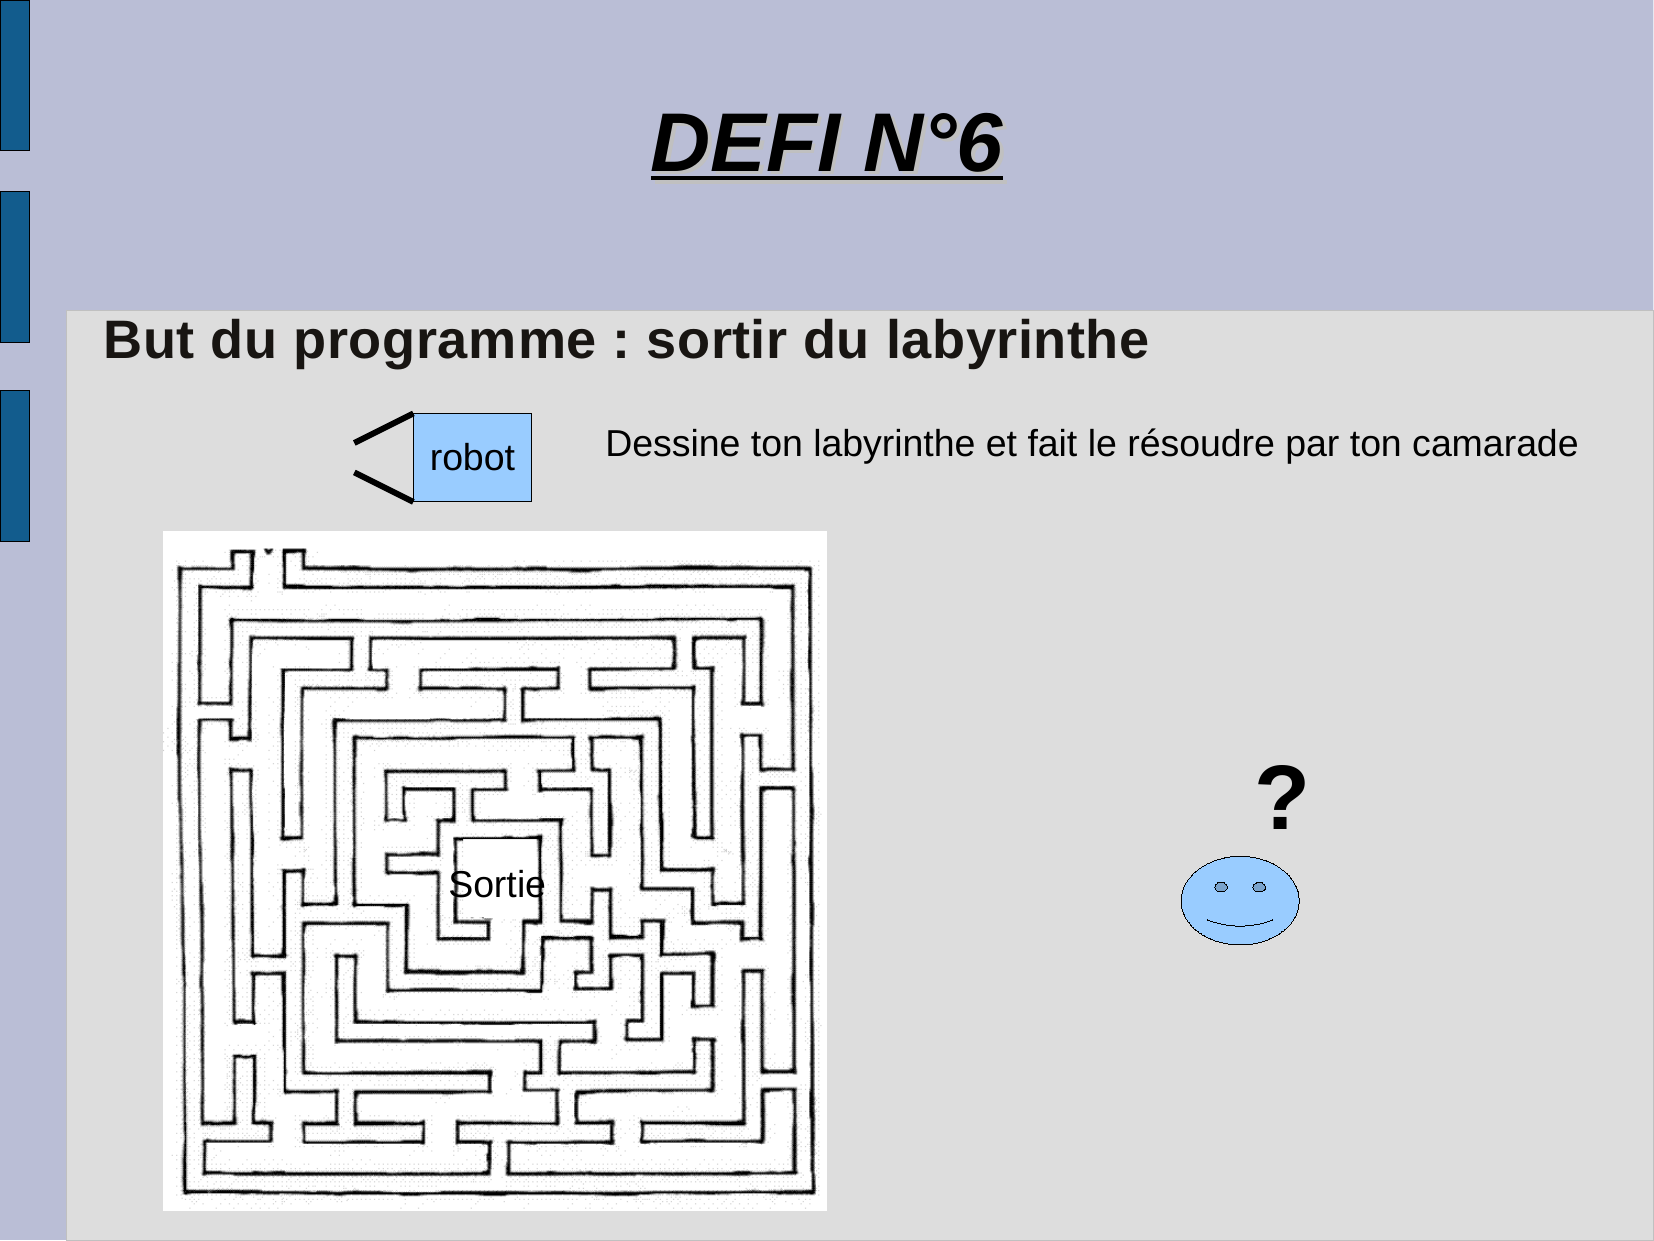

DEFI N°6
But du programme : sortir du labyrinthe
robot
Dessine ton labyrinthe et fait le résoudre par ton camarade
?
Sortie